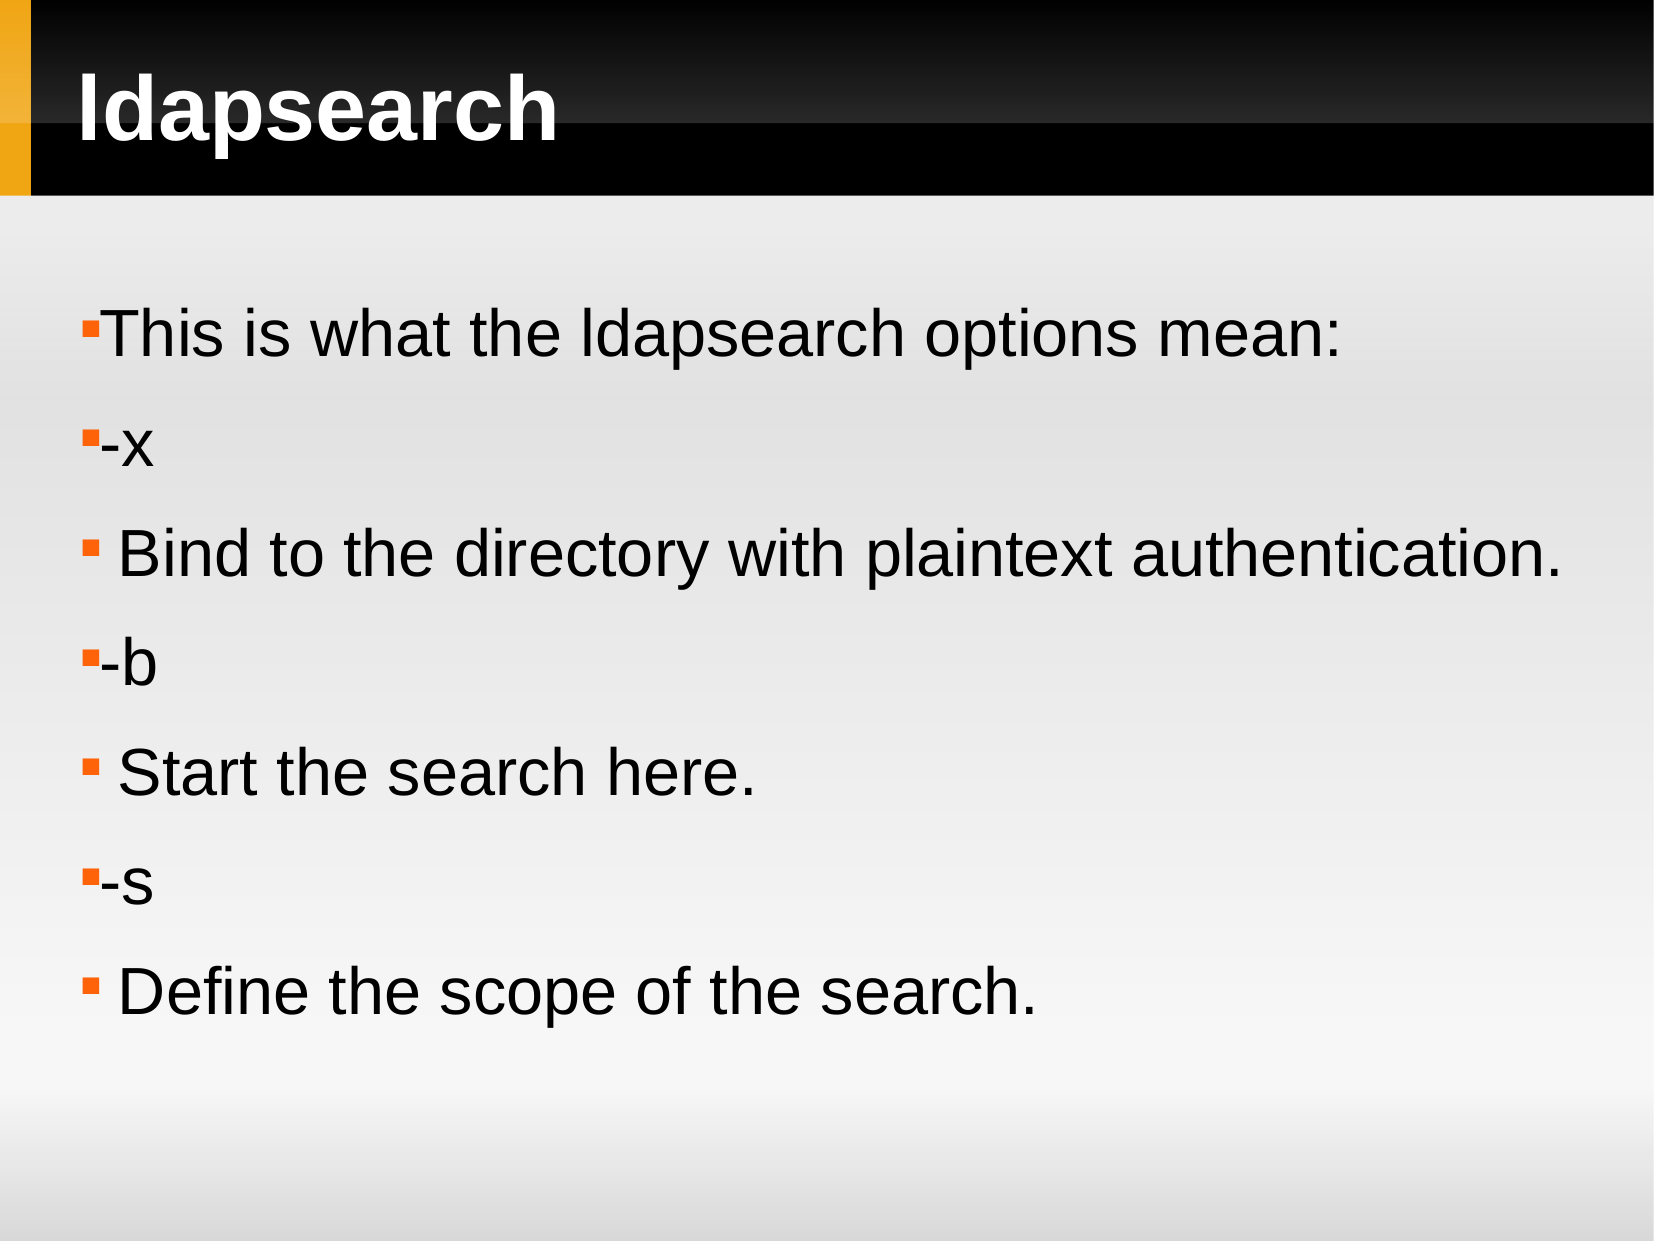

# ldapsearch
This is what the ldapsearch options mean:
-x
 Bind to the directory with plaintext authentication.
-b
 Start the search here.
-s
 Define the scope of the search.